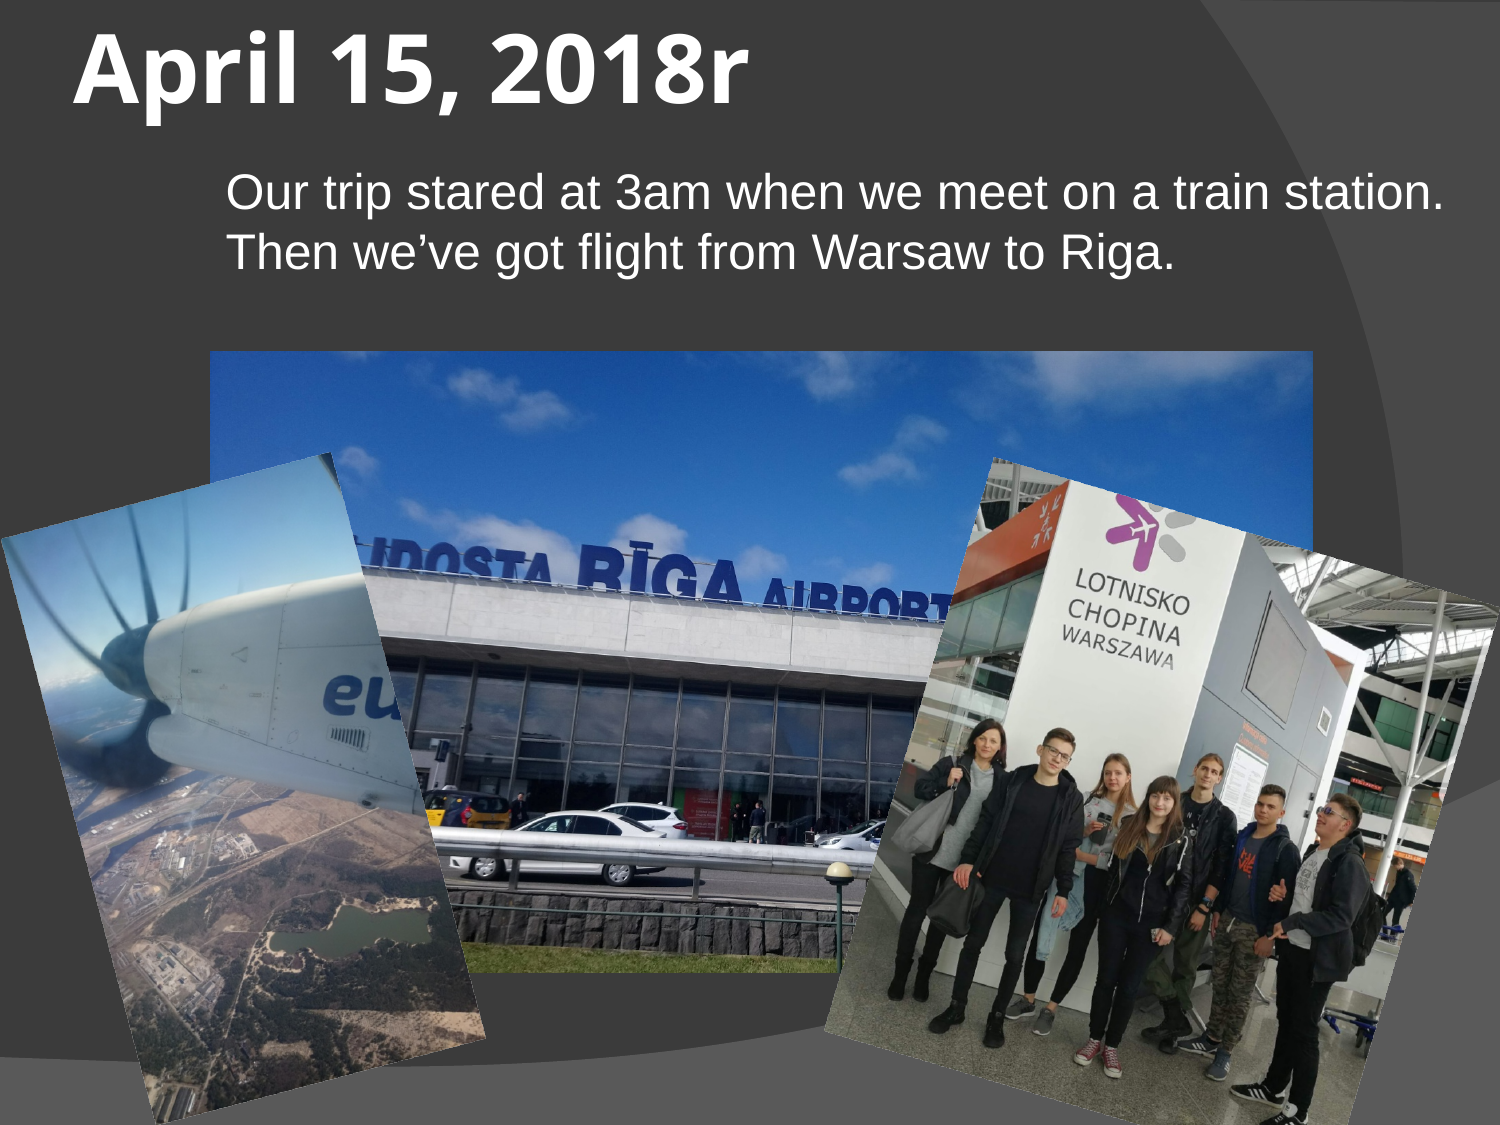

# April 15, 2018r
Our trip stared at 3am when we meet on a train station. Then we’ve got flight from Warsaw to Riga.